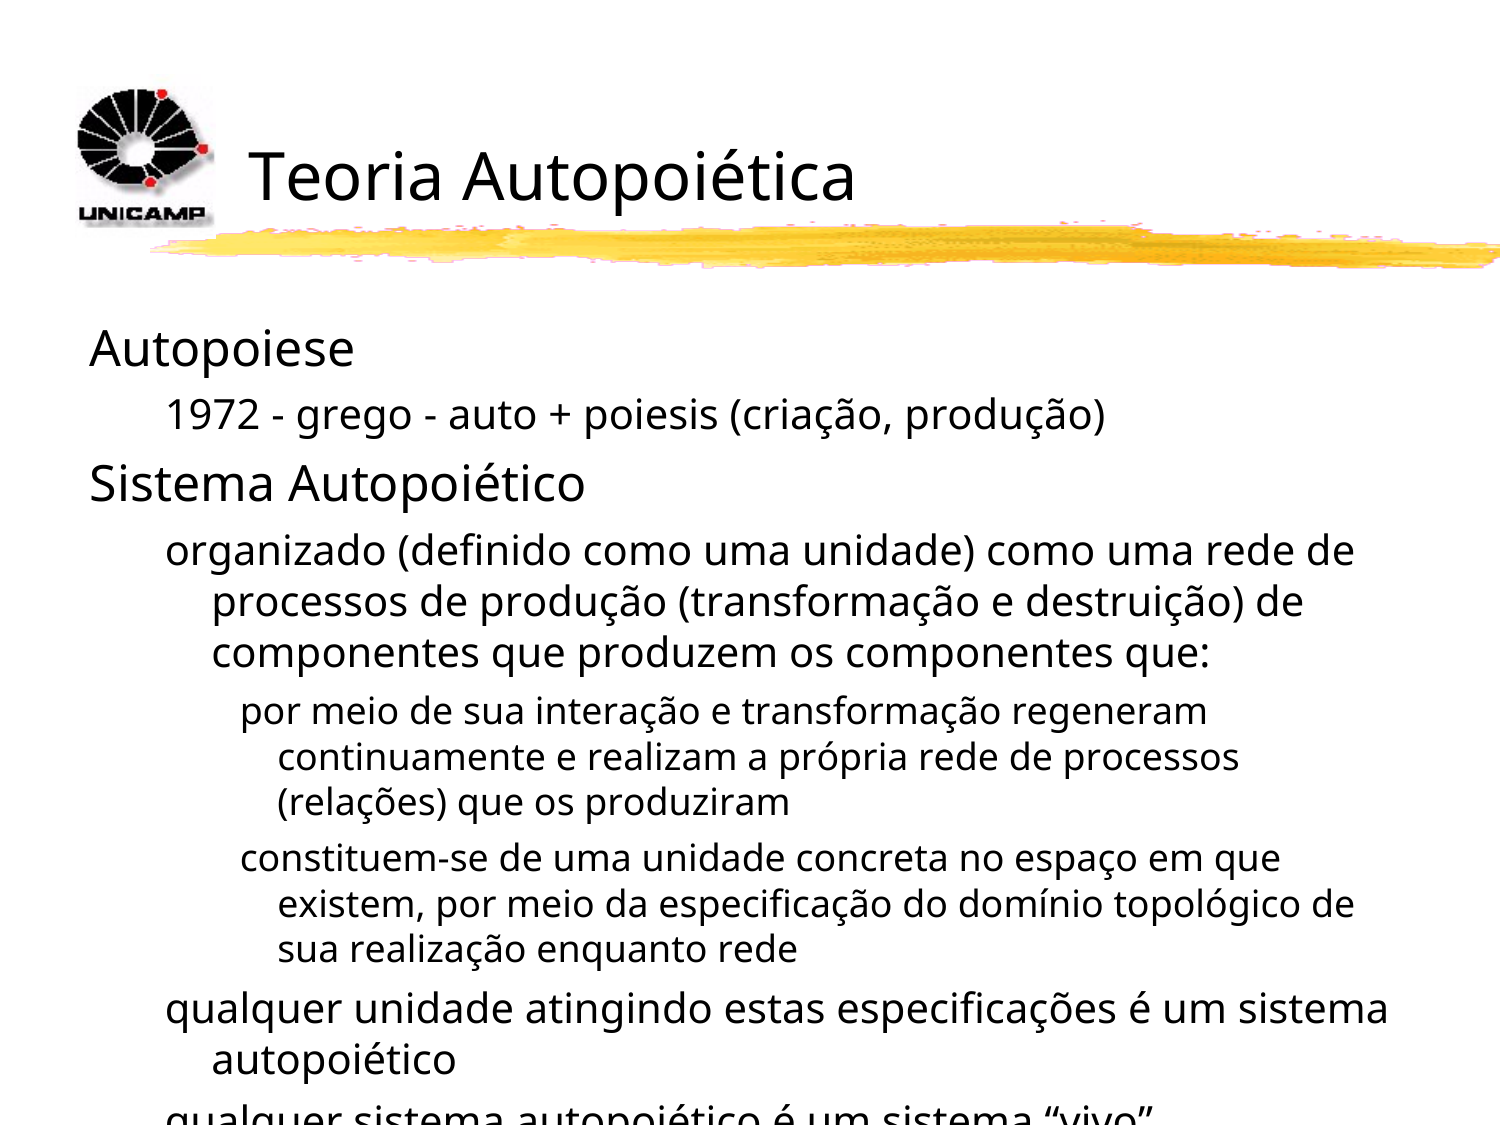

# Teoria Autopoiética
Autopoiese
1972 - grego - auto + poiesis (criação, produção)
Sistema Autopoiético
organizado (definido como uma unidade) como uma rede de processos de produção (transformação e destruição) de componentes que produzem os componentes que:
por meio de sua interação e transformação regeneram continuamente e realizam a própria rede de processos (relações) que os produziram
constituem-se de uma unidade concreta no espaço em que existem, por meio da especificação do domínio topológico de sua realização enquanto rede
qualquer unidade atingindo estas especificações é um sistema autopoiético
qualquer sistema autopoiético é um sistema “vivo”